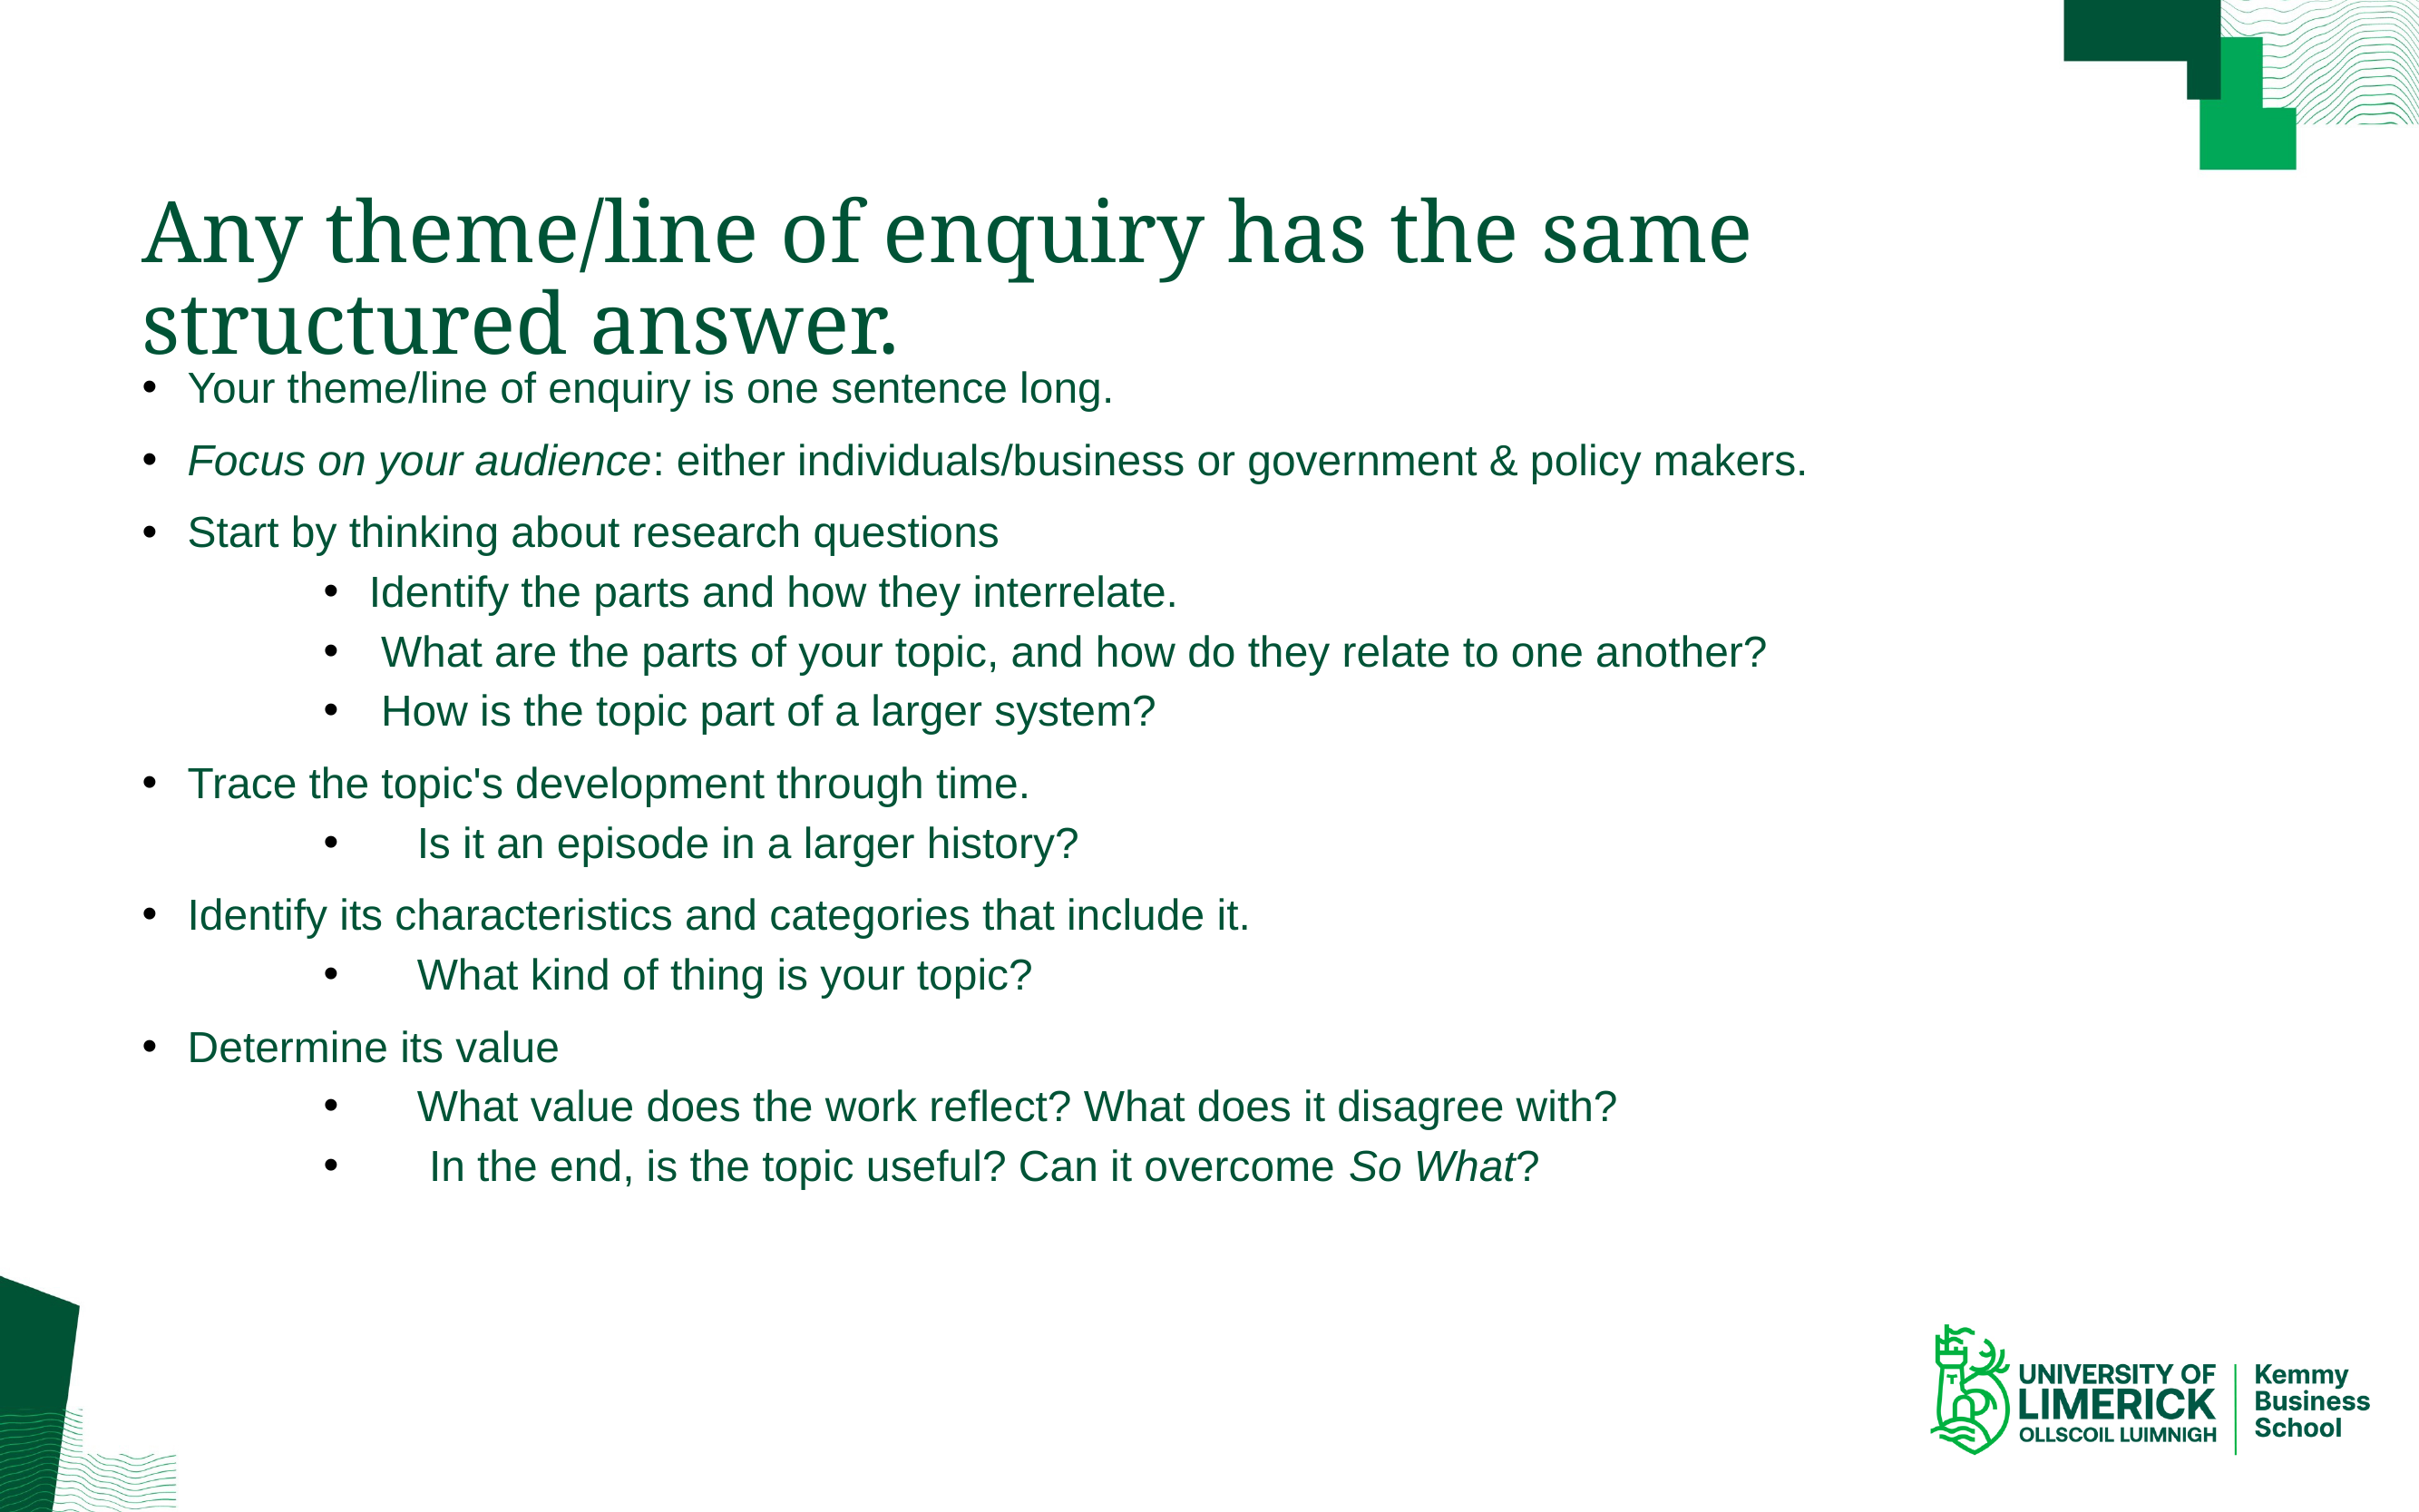

# Any theme/line of enquiry has the same structured answer.
Your theme/line of enquiry is one sentence long.
Focus on your audience: either individuals/business or government & policy makers.
Start by thinking about research questions
Identify the parts and how they interrelate.
 What are the parts of your topic, and how do they relate to one another?
 How is the topic part of a larger system?
Trace the topic's development through time.
    Is it an episode in a larger history?
Identify its characteristics and categories that include it.
    What kind of thing is your topic?
Determine its value
    What value does the work reflect? What does it disagree with?
     In the end, is the topic useful? Can it overcome So What?